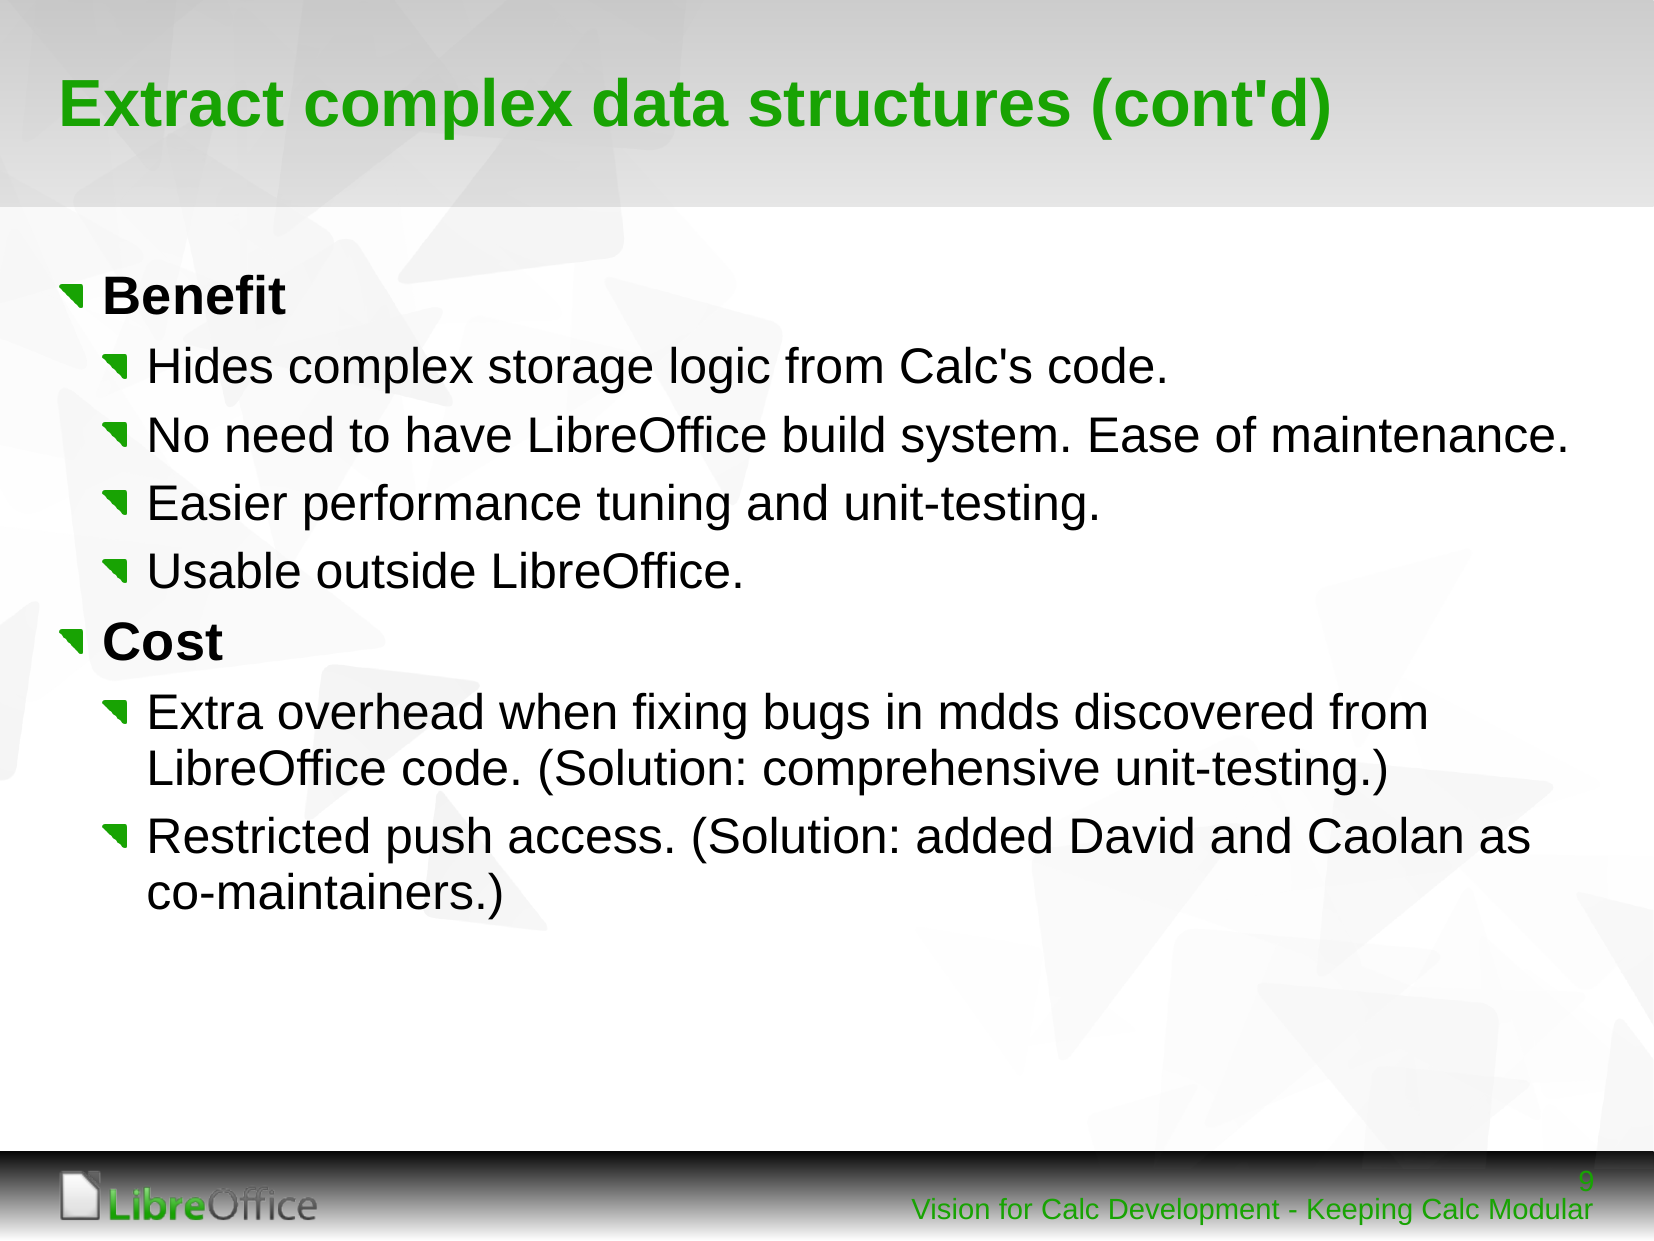

# Extract complex data structures (cont'd)
Benefit
Hides complex storage logic from Calc's code.
No need to have LibreOffice build system. Ease of maintenance.
Easier performance tuning and unit-testing.
Usable outside LibreOffice.
Cost
Extra overhead when fixing bugs in mdds discovered from LibreOffice code. (Solution: comprehensive unit-testing.)
Restricted push access. (Solution: added David and Caolan as co-maintainers.)
9
Vision for Calc Development - Keeping Calc Modular